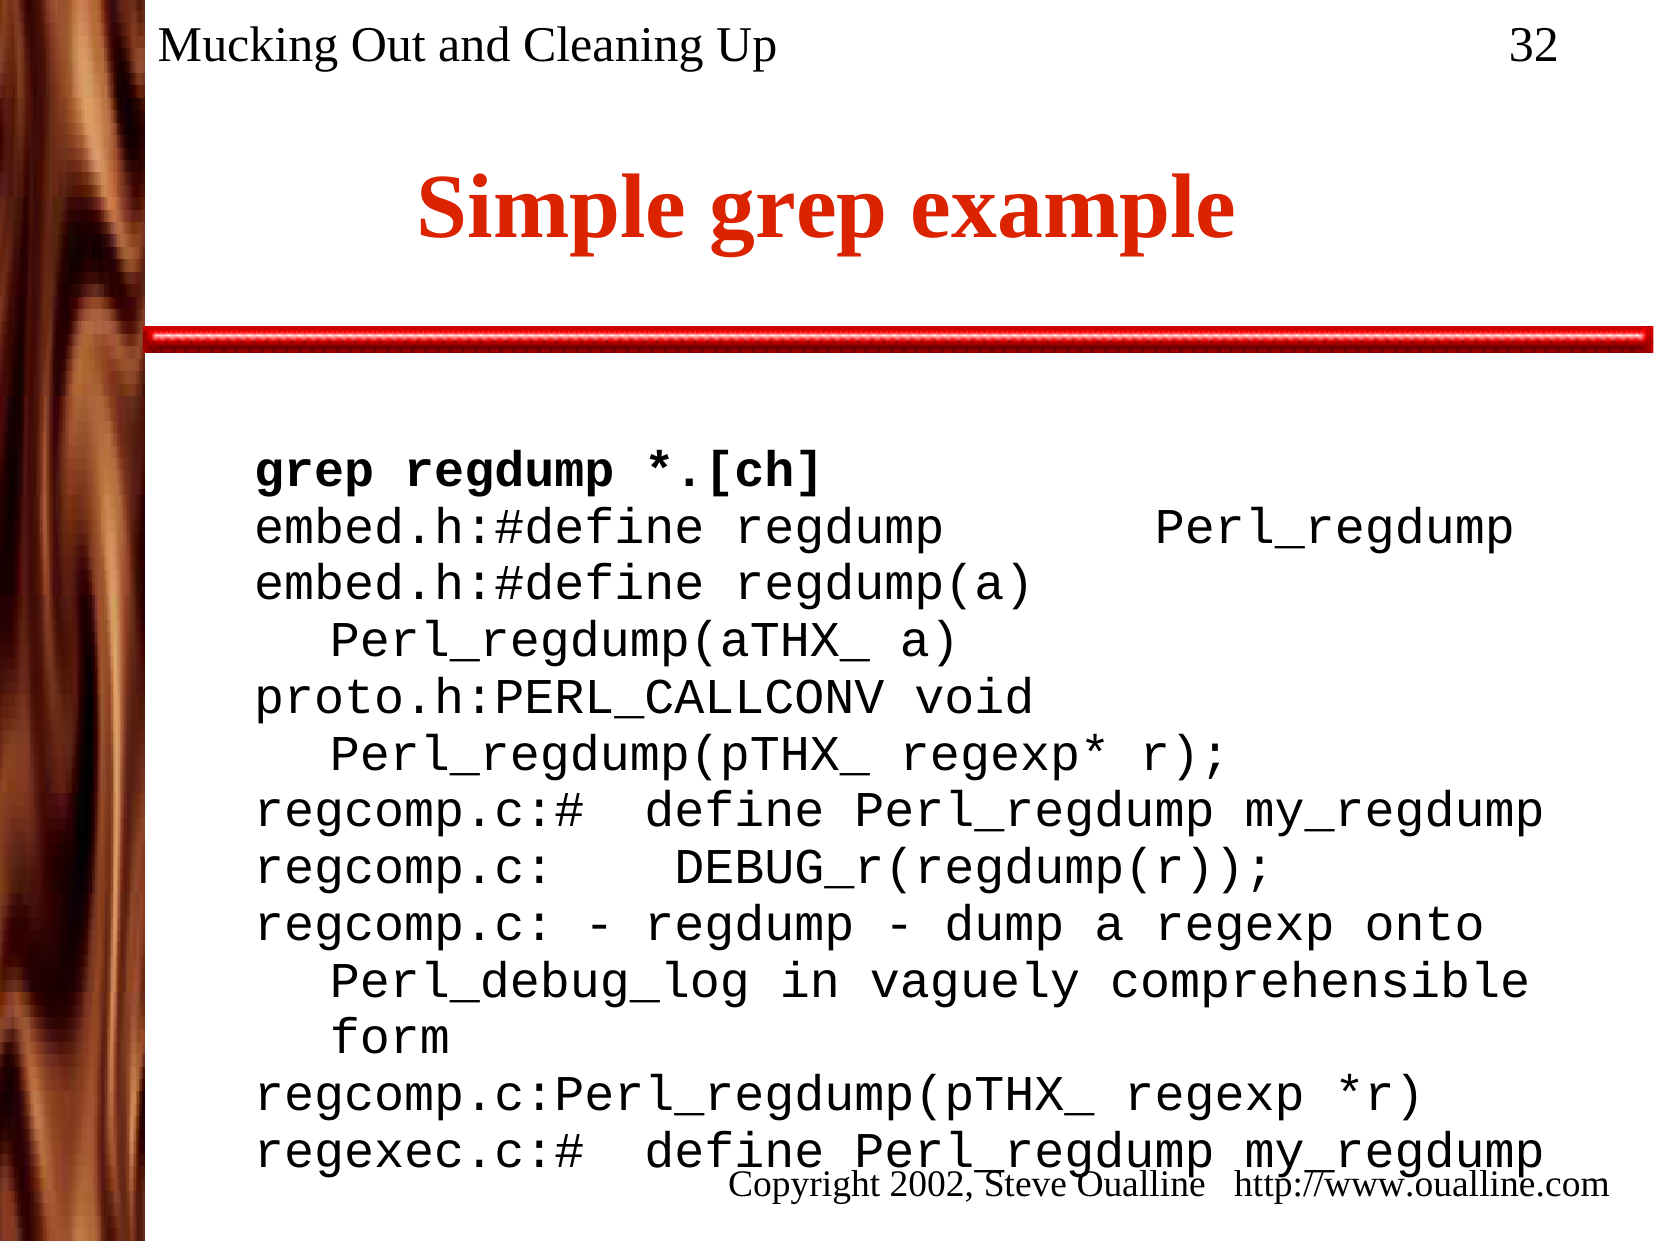

# Simple grep example
grep regdump *.[ch]
embed.h:#define regdump			Perl_regdump
embed.h:#define regdump(a)		Perl_regdump(aTHX_ a)
proto.h:PERL_CALLCONV void	Perl_regdump(pTHX_ regexp* r);
regcomp.c:# define Perl_regdump my_regdump
regcomp.c: DEBUG_r(regdump(r));
regcomp.c: - regdump - dump a regexp onto Perl_debug_log in vaguely comprehensible form
regcomp.c:Perl_regdump(pTHX_ regexp *r)
regexec.c:# define Perl_regdump my_regdump